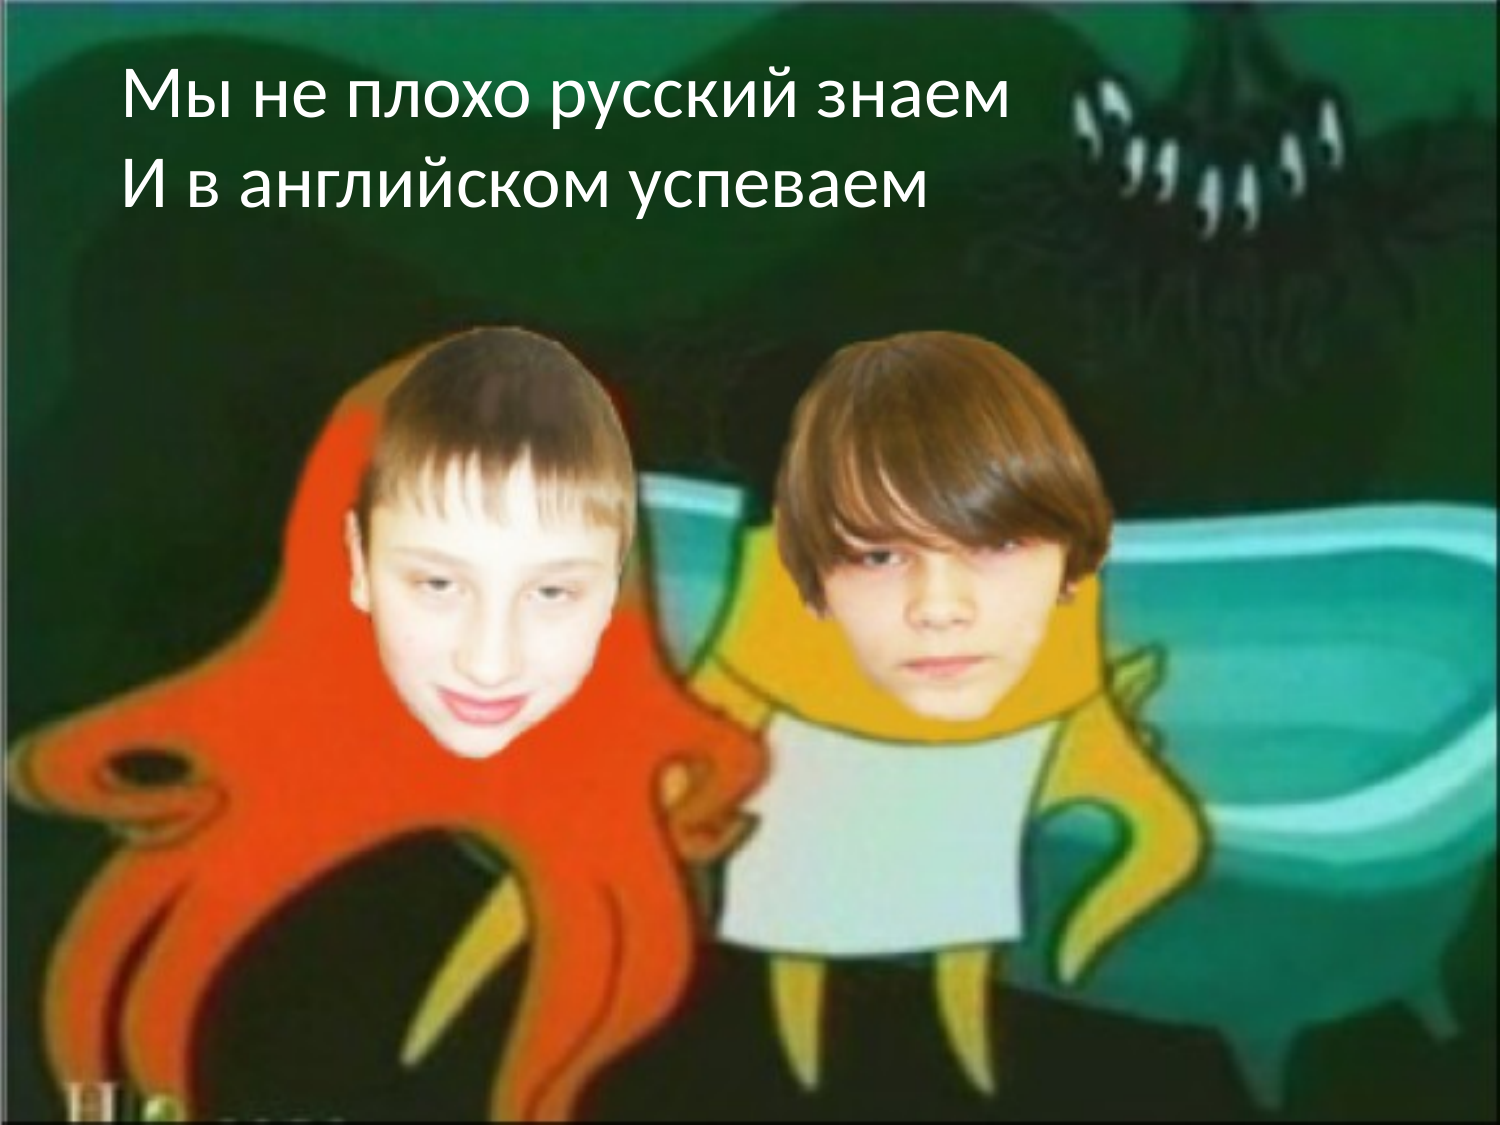

Мы не плохо русский знаем
И в английском успеваем
#